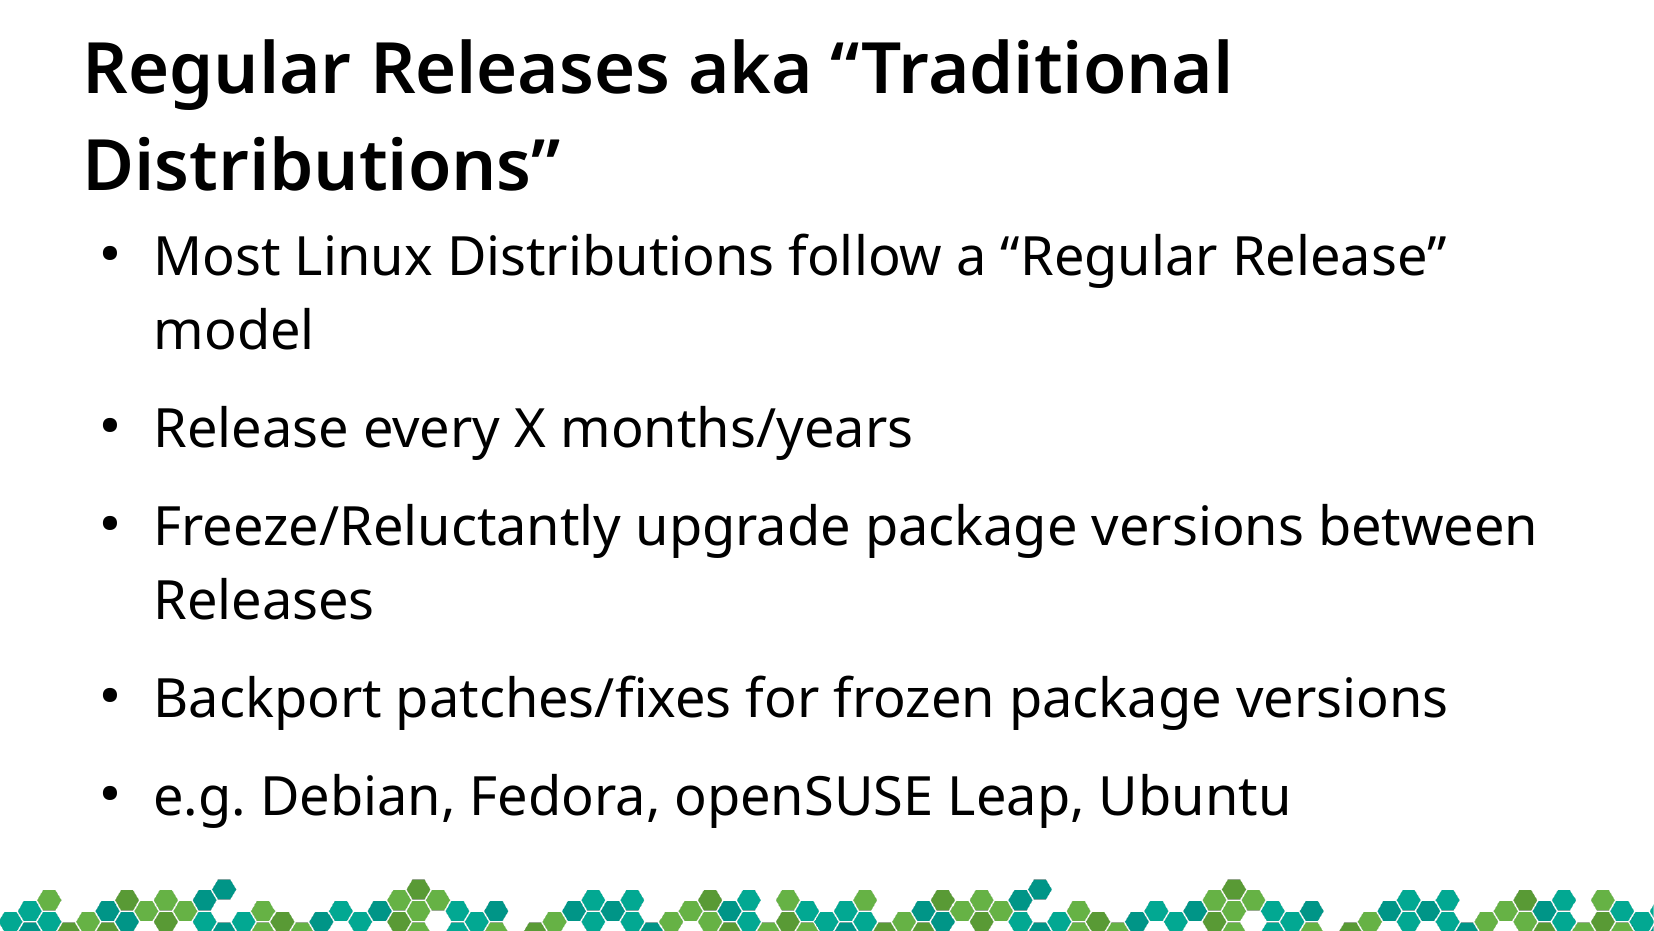

# Regular Releases aka “Traditional Distributions”
Most Linux Distributions follow a “Regular Release” model
Release every X months/years
Freeze/Reluctantly upgrade package versions between Releases
Backport patches/fixes for frozen package versions
e.g. Debian, Fedora, openSUSE Leap, Ubuntu